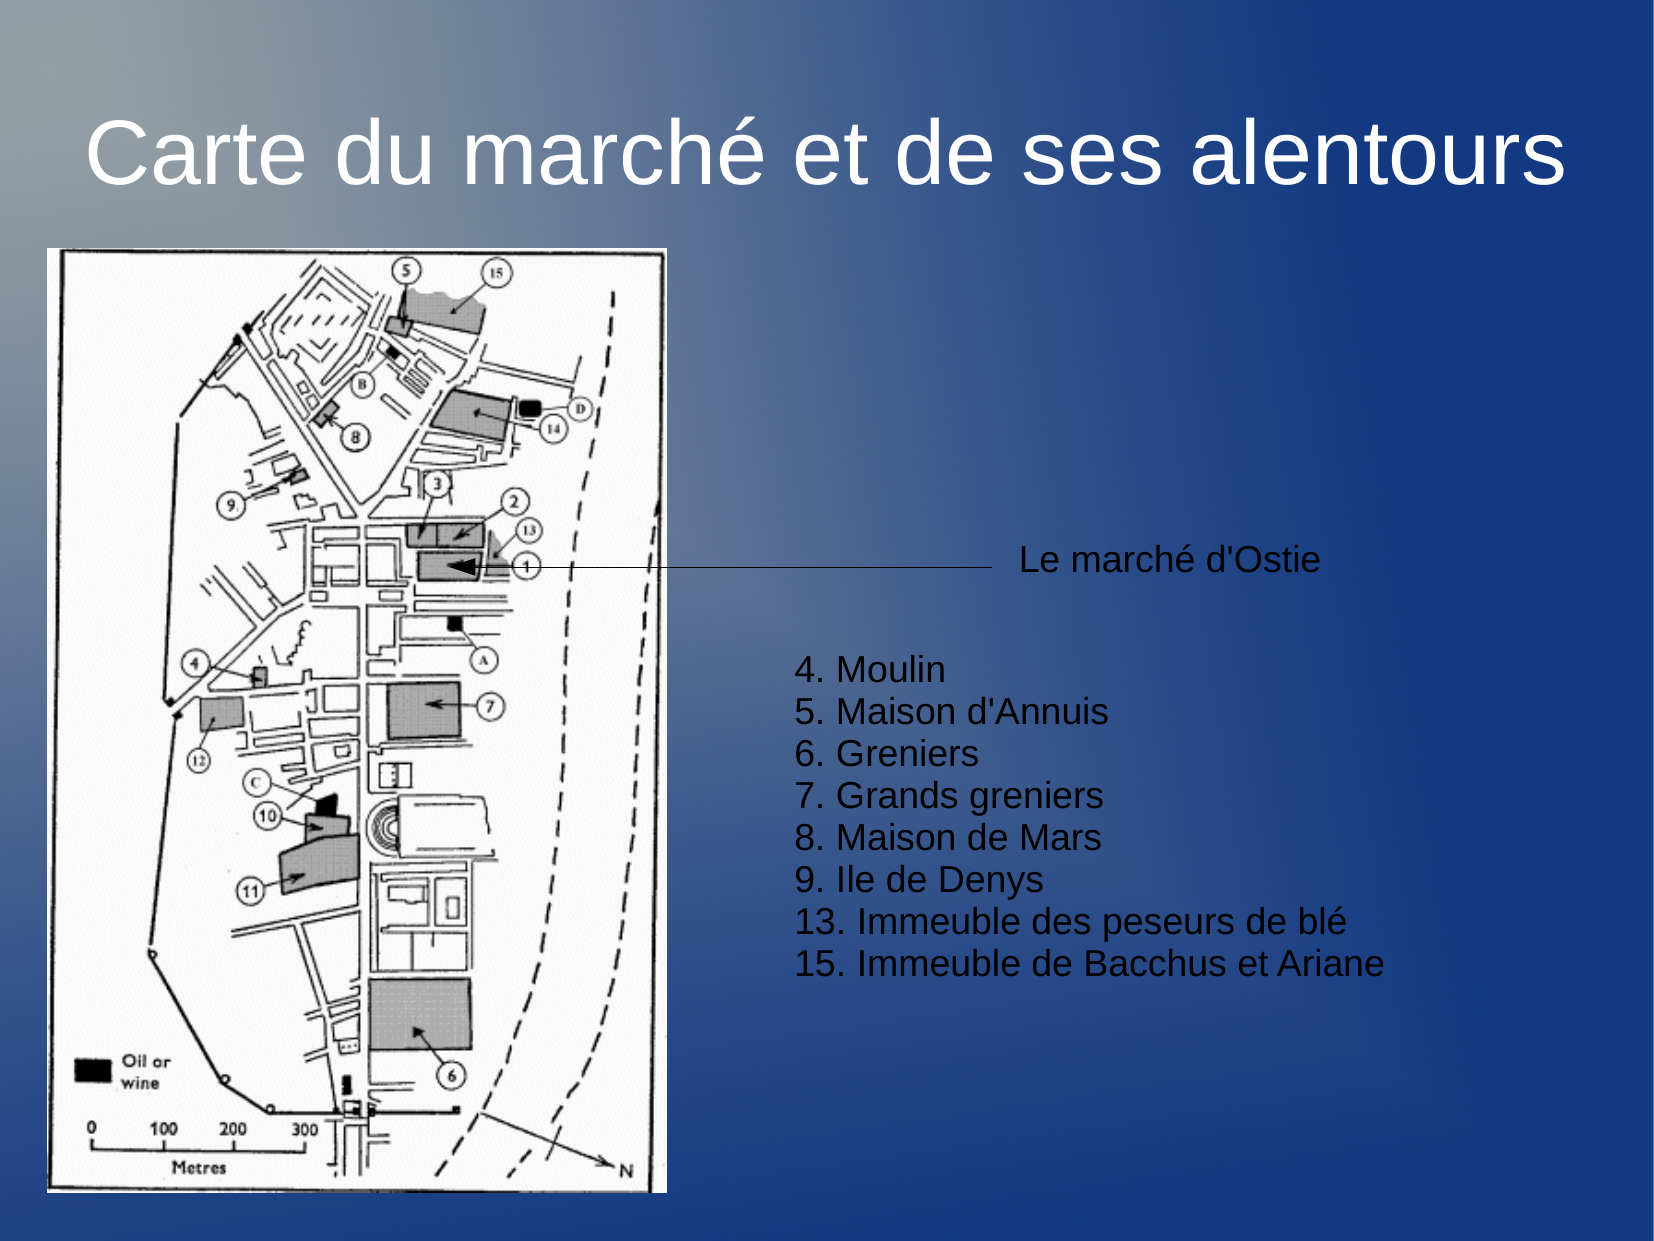

# Carte du marché et de ses alentours
Le marché d'Ostie
4. Moulin
5. Maison d'Annuis
6. Greniers
7. Grands greniers
8. Maison de Mars
9. Ile de Denys
13. Immeuble des peseurs de blé
15. Immeuble de Bacchus et Ariane